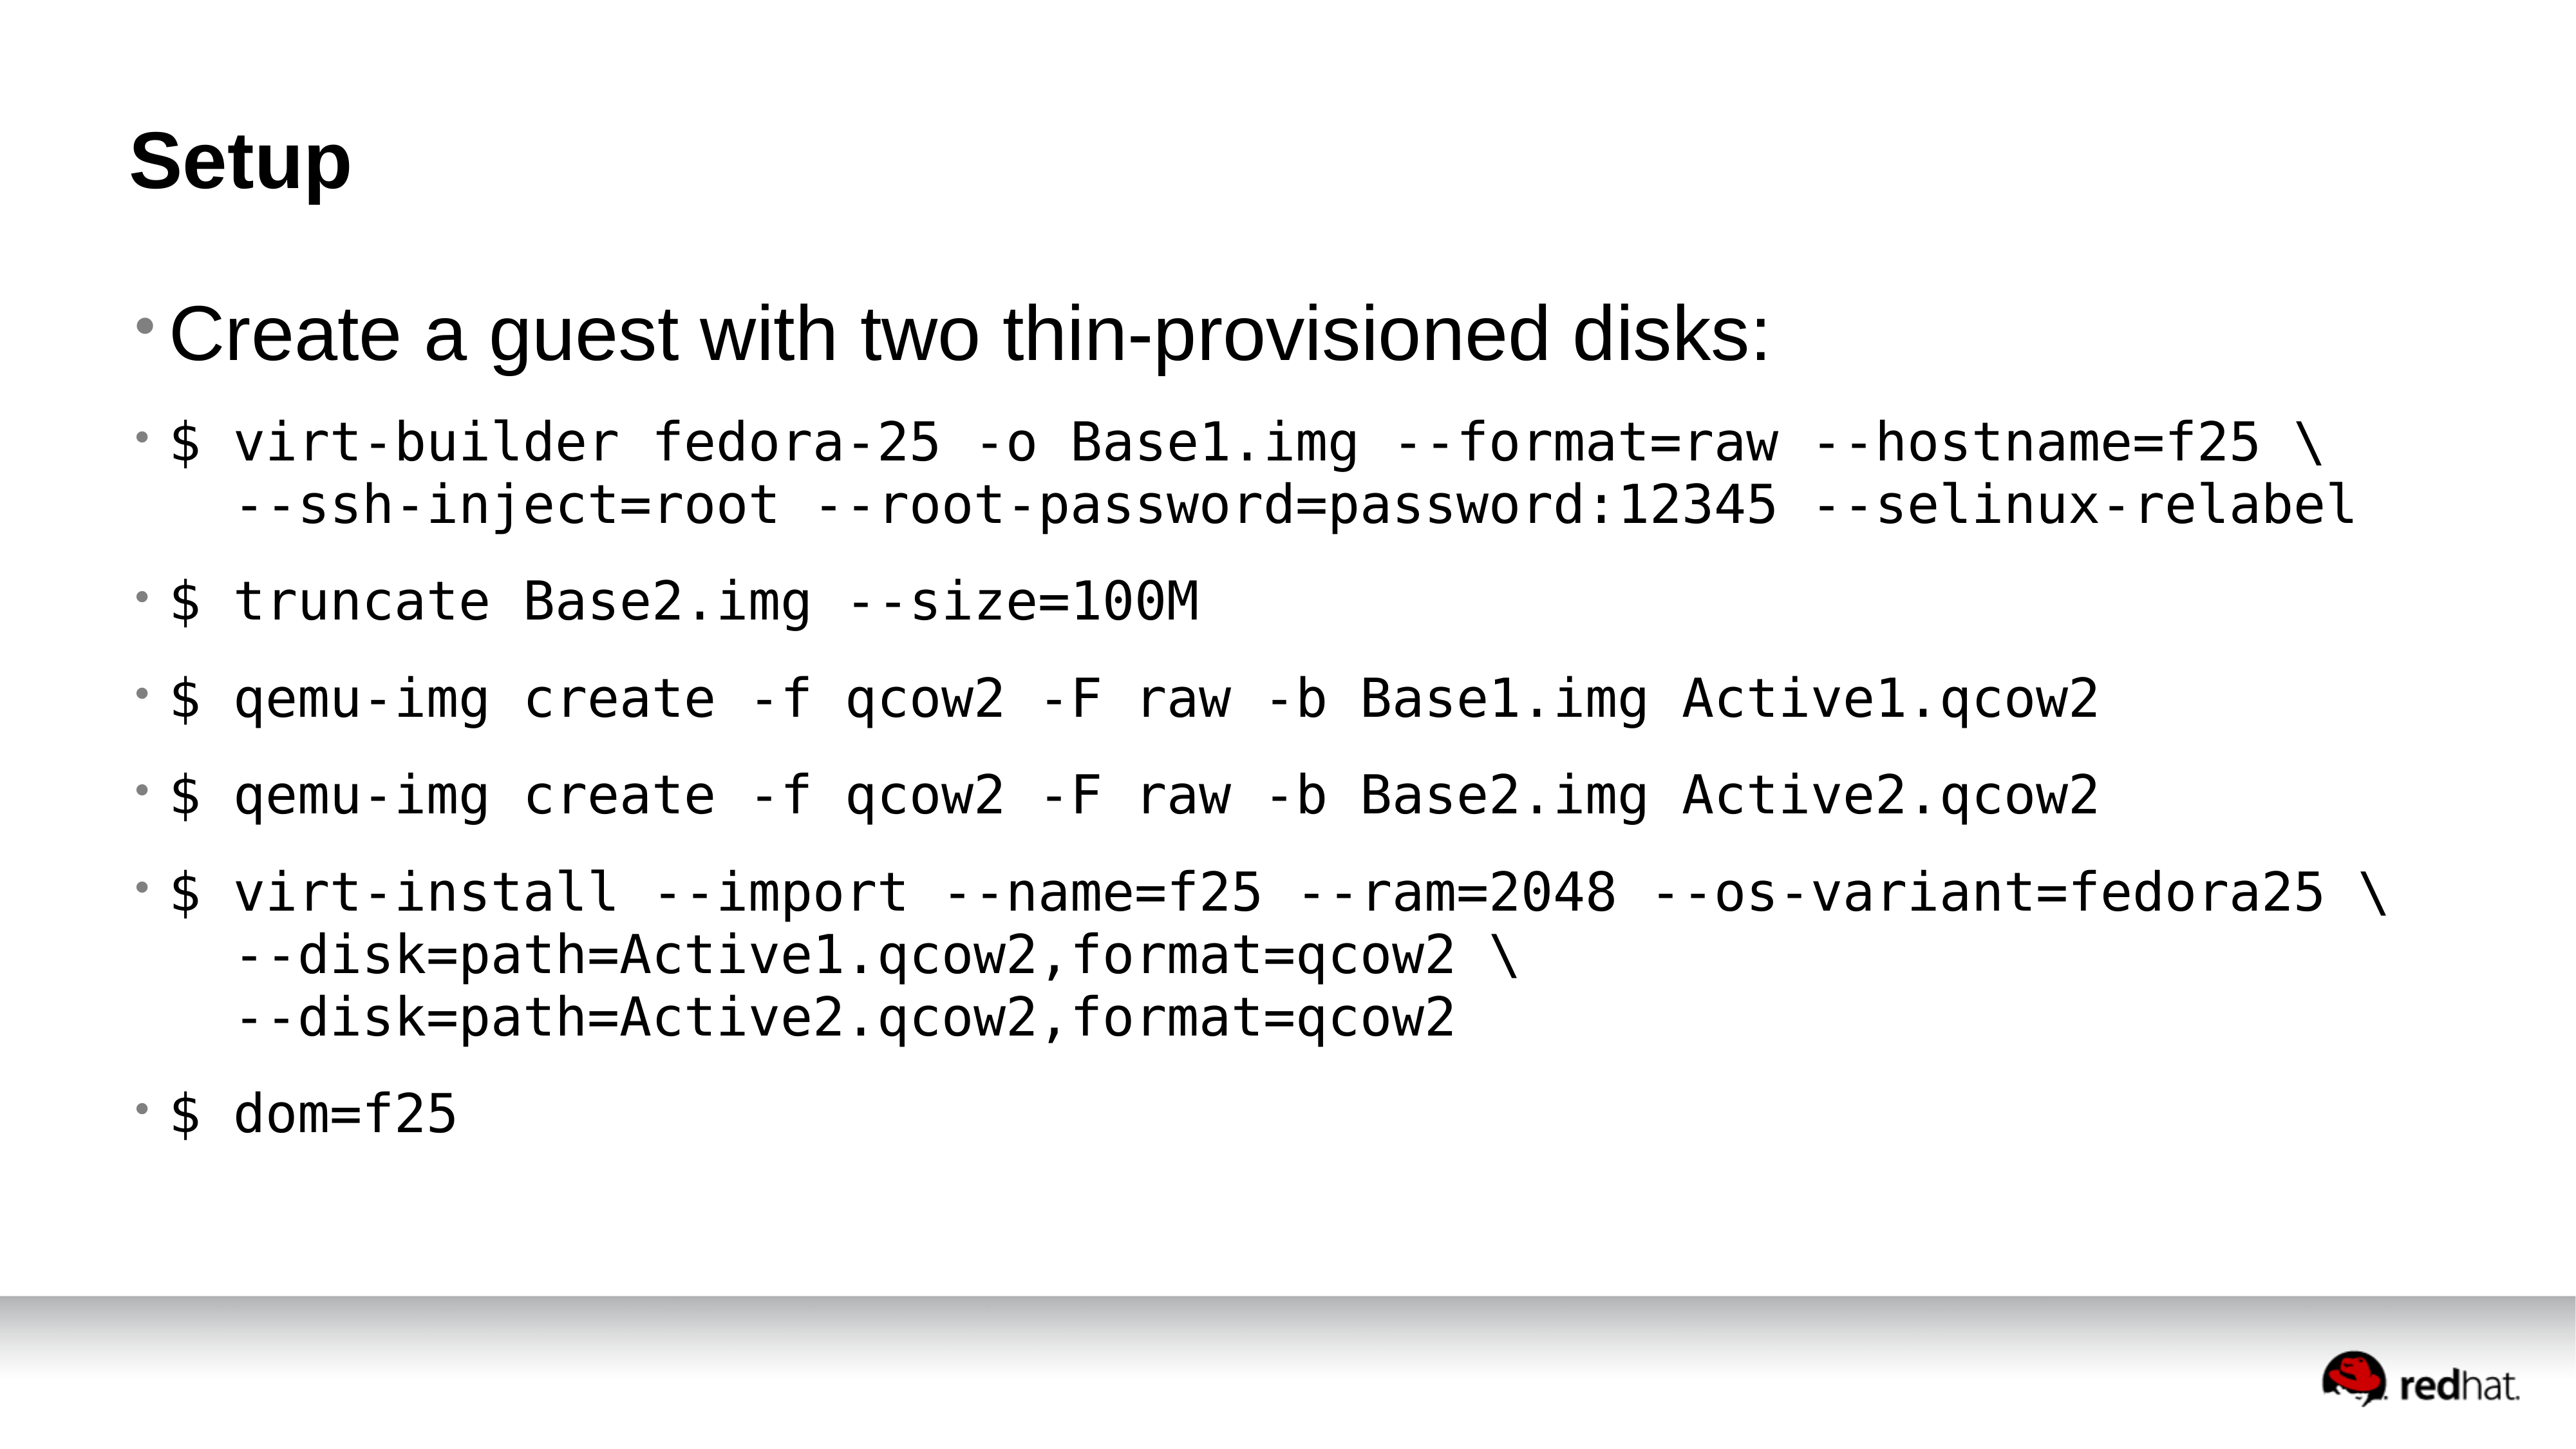

# Setup
Create a guest with two thin-provisioned disks:
$ virt-builder fedora-25 -o Base1.img --format=raw --hostname=f25 \
 --ssh-inject=root --root-password=password:12345 --selinux-relabel
$ truncate Base2.img --size=100M
$ qemu-img create -f qcow2 -F raw -b Base1.img Active1.qcow2
$ qemu-img create -f qcow2 -F raw -b Base2.img Active2.qcow2
$ virt-install --import --name=f25 --ram=2048 --os-variant=fedora25 \
 --disk=path=Active1.qcow2,format=qcow2 \
 --disk=path=Active2.qcow2,format=qcow2
$ dom=f25